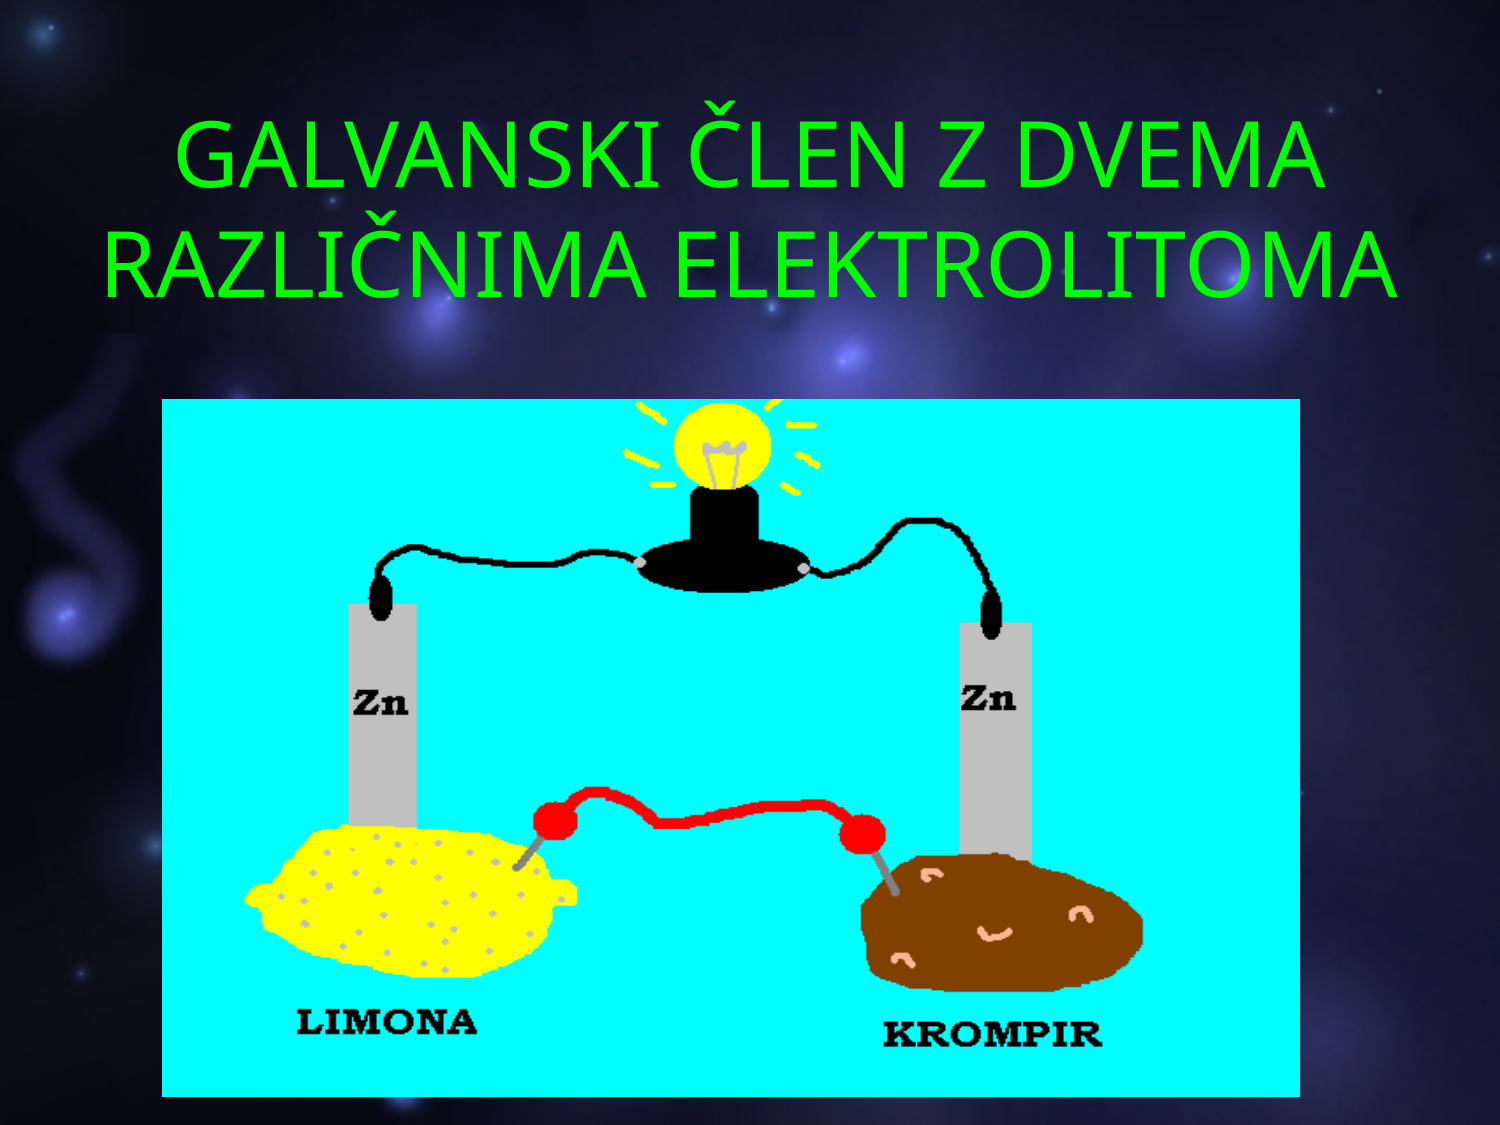

# GALVANSKI ČLEN Z DVEMA RAZLIČNIMA ELEKTROLITOMA